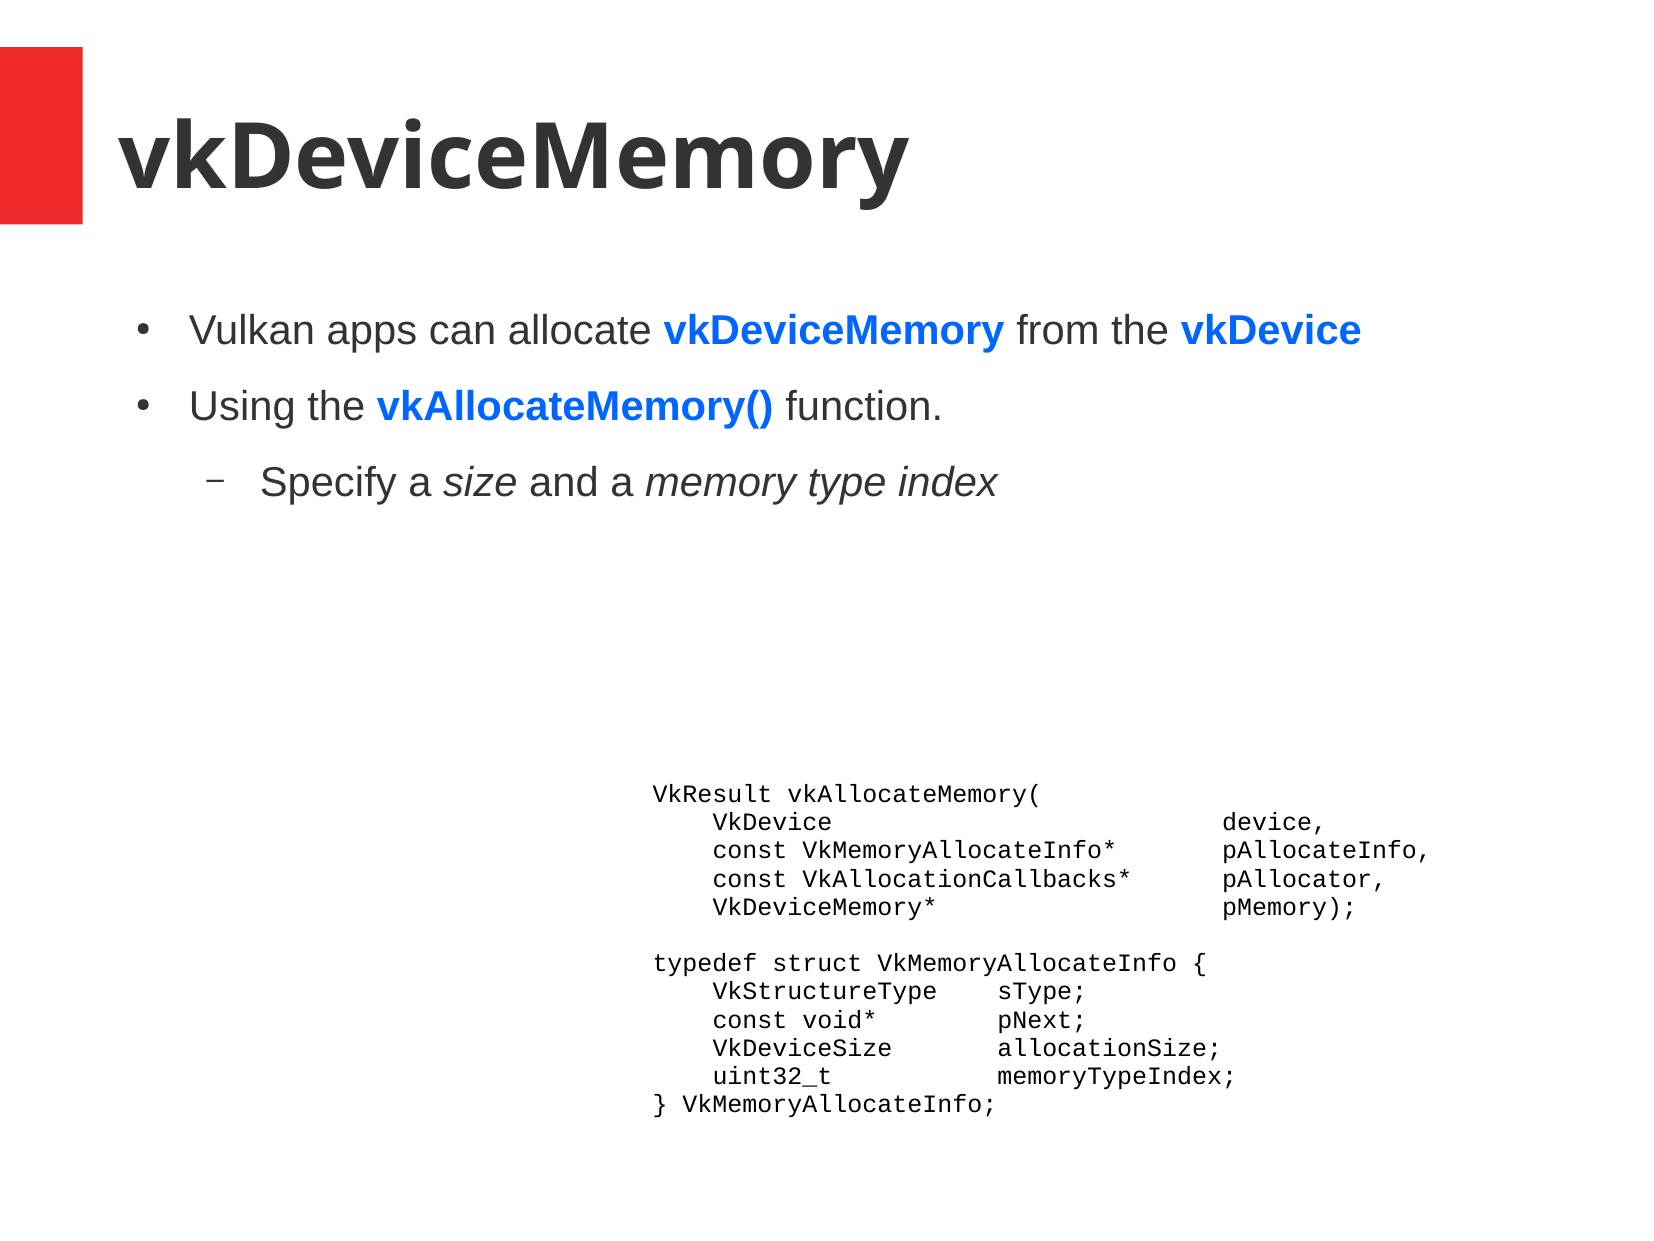

# vkDeviceMemory
Vulkan apps can allocate vkDeviceMemory from the vkDevice
Using the vkAllocateMemory() function.
Specify a size and a memory type index
VkResult vkAllocateMemory(
 VkDevice device,
 const VkMemoryAllocateInfo* pAllocateInfo,
 const VkAllocationCallbacks* pAllocator,
 VkDeviceMemory* pMemory);
typedef struct VkMemoryAllocateInfo {
 VkStructureType sType;
 const void* pNext;
 VkDeviceSize allocationSize;
 uint32_t memoryTypeIndex;
} VkMemoryAllocateInfo;